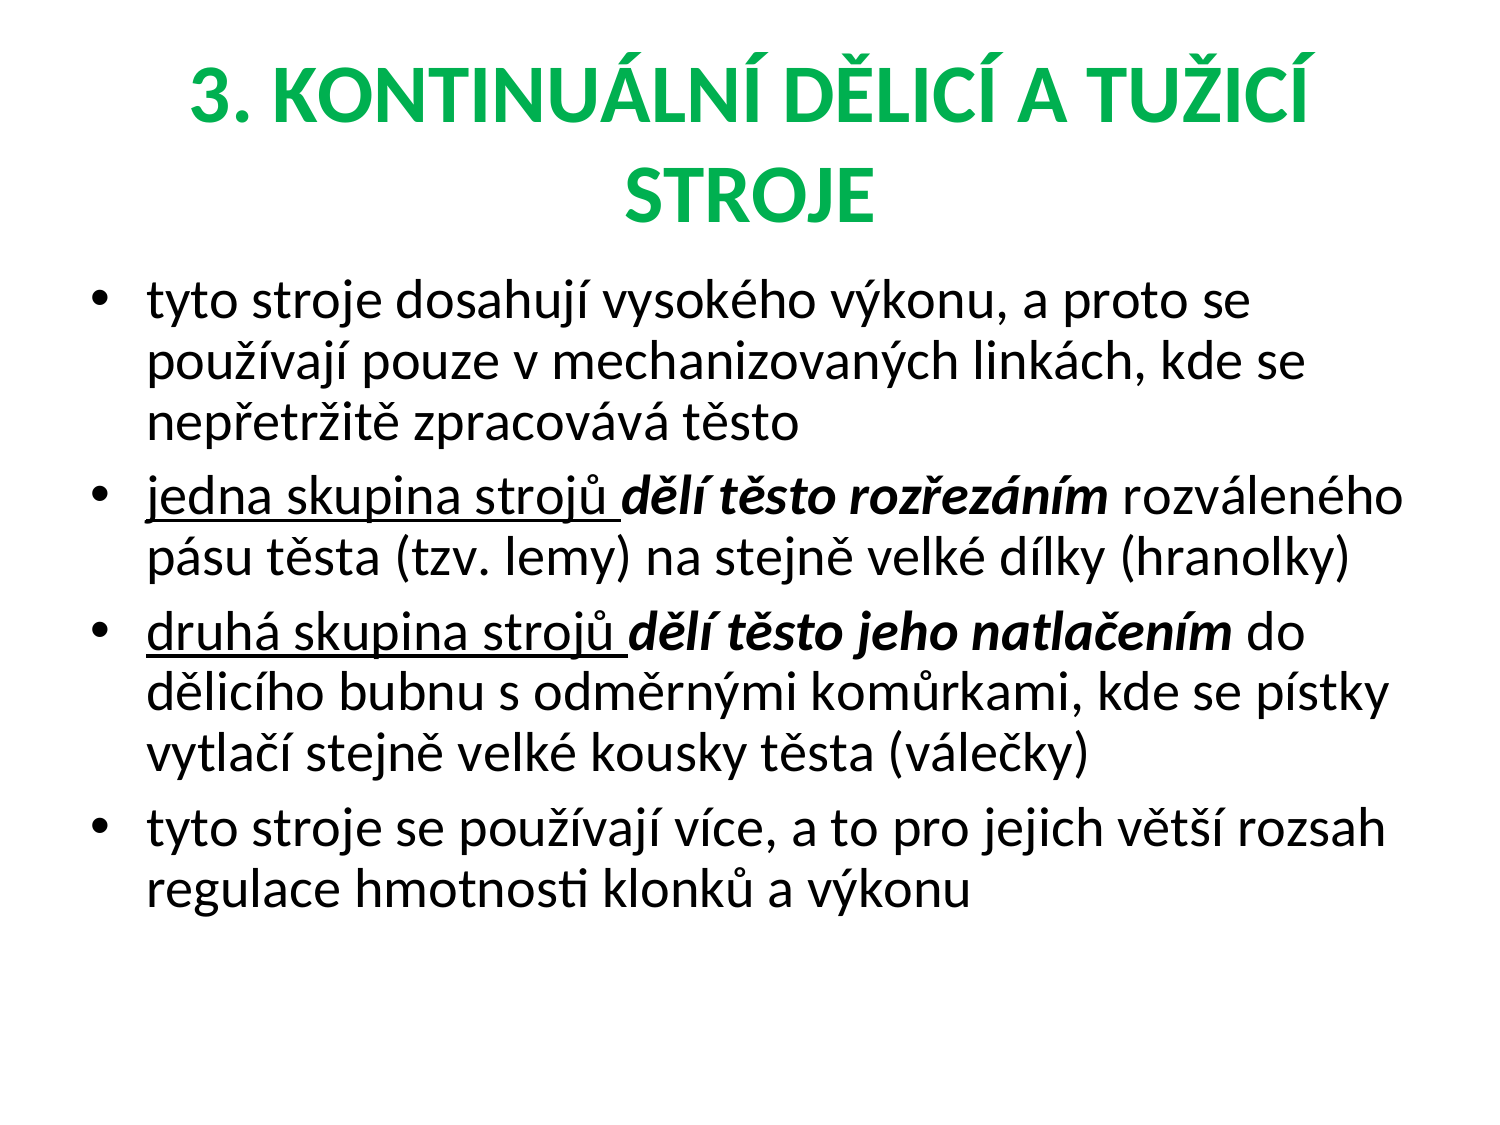

# 3. KONTINUÁLNÍ DĚLICÍ A TUŽICÍ STROJE
tyto stroje dosahují vysokého výkonu, a proto se používají pouze v mechanizovaných linkách, kde se nepřetržitě zpracovává těsto
jedna skupina strojů dělí těsto rozřezáním rozváleného pásu těsta (tzv. lemy) na stejně velké dílky (hranolky)
druhá skupina strojů dělí těsto jeho natlačením do dělicího bubnu s odměrnými komůrkami, kde se pístky vytlačí stejně velké kousky těsta (válečky)
tyto stroje se používají více, a to pro jejich větší rozsah regulace hmotnosti klonků a výkonu